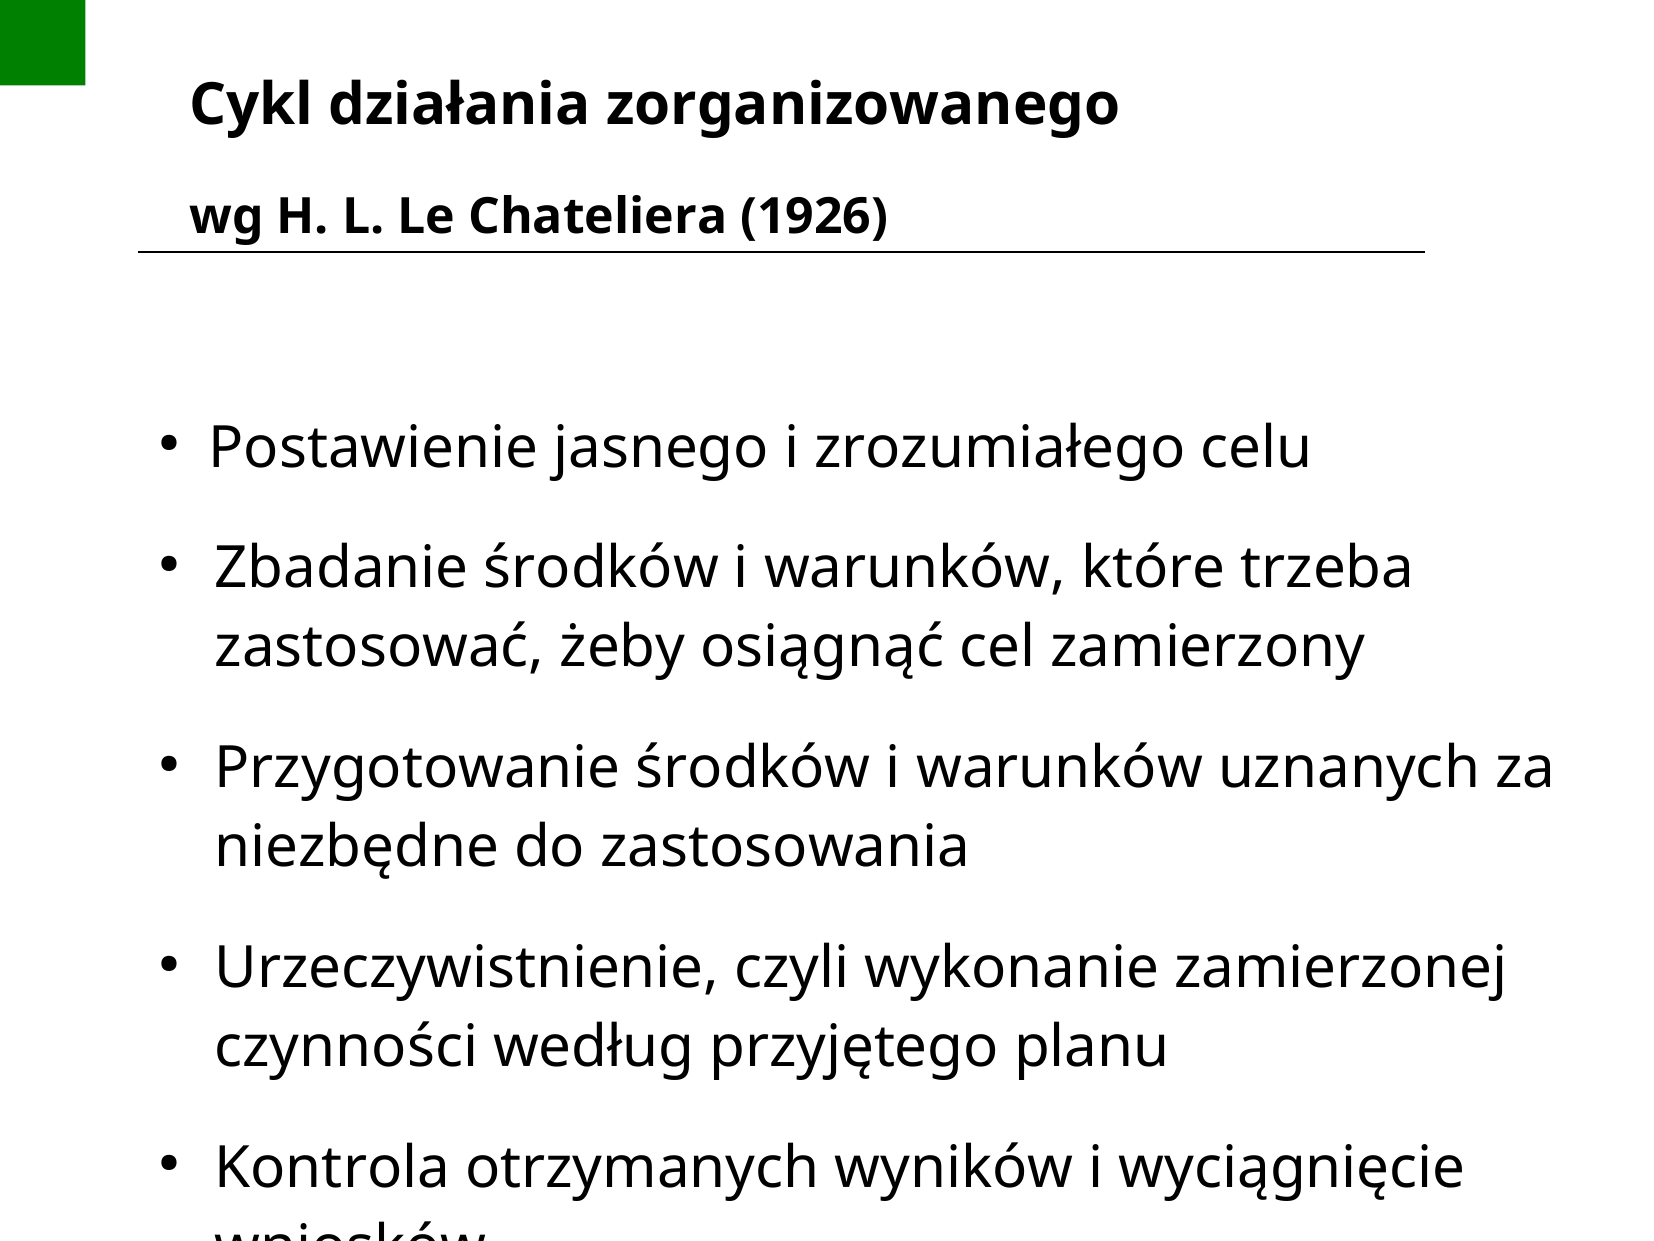

Cykl działania zorganizowanego
wg H. L. Le Chateliera (1926)
 Postawienie jasnego i zrozumiałego celu
Zbadanie środków i warunków, które trzeba zastosować, żeby osiągnąć cel zamierzony
Przygotowanie środków i warunków uznanych za niezbędne do zastosowania
Urzeczywistnienie, czyli wykonanie zamierzonej czynności według przyjętego planu
Kontrola otrzymanych wyników i wyciągnięcie wniosków
Cykl działania zorganizowanego
wg H. L. Le Chateliera (1926)
 Postawienie jasnego i zrozumiałego celu
Zbadanie środków i warunków, które trzeba zastosować, żeby osiągnąć cel zamierzony
Przygotowanie środków i warunków uznanych za niezbędne do zastosowania
Urzeczywistnienie, czyli wykonanie zamierzonej czynności według przyjętego planu
Kontrola otrzymanych wyników i wyciągnięcie wniosków